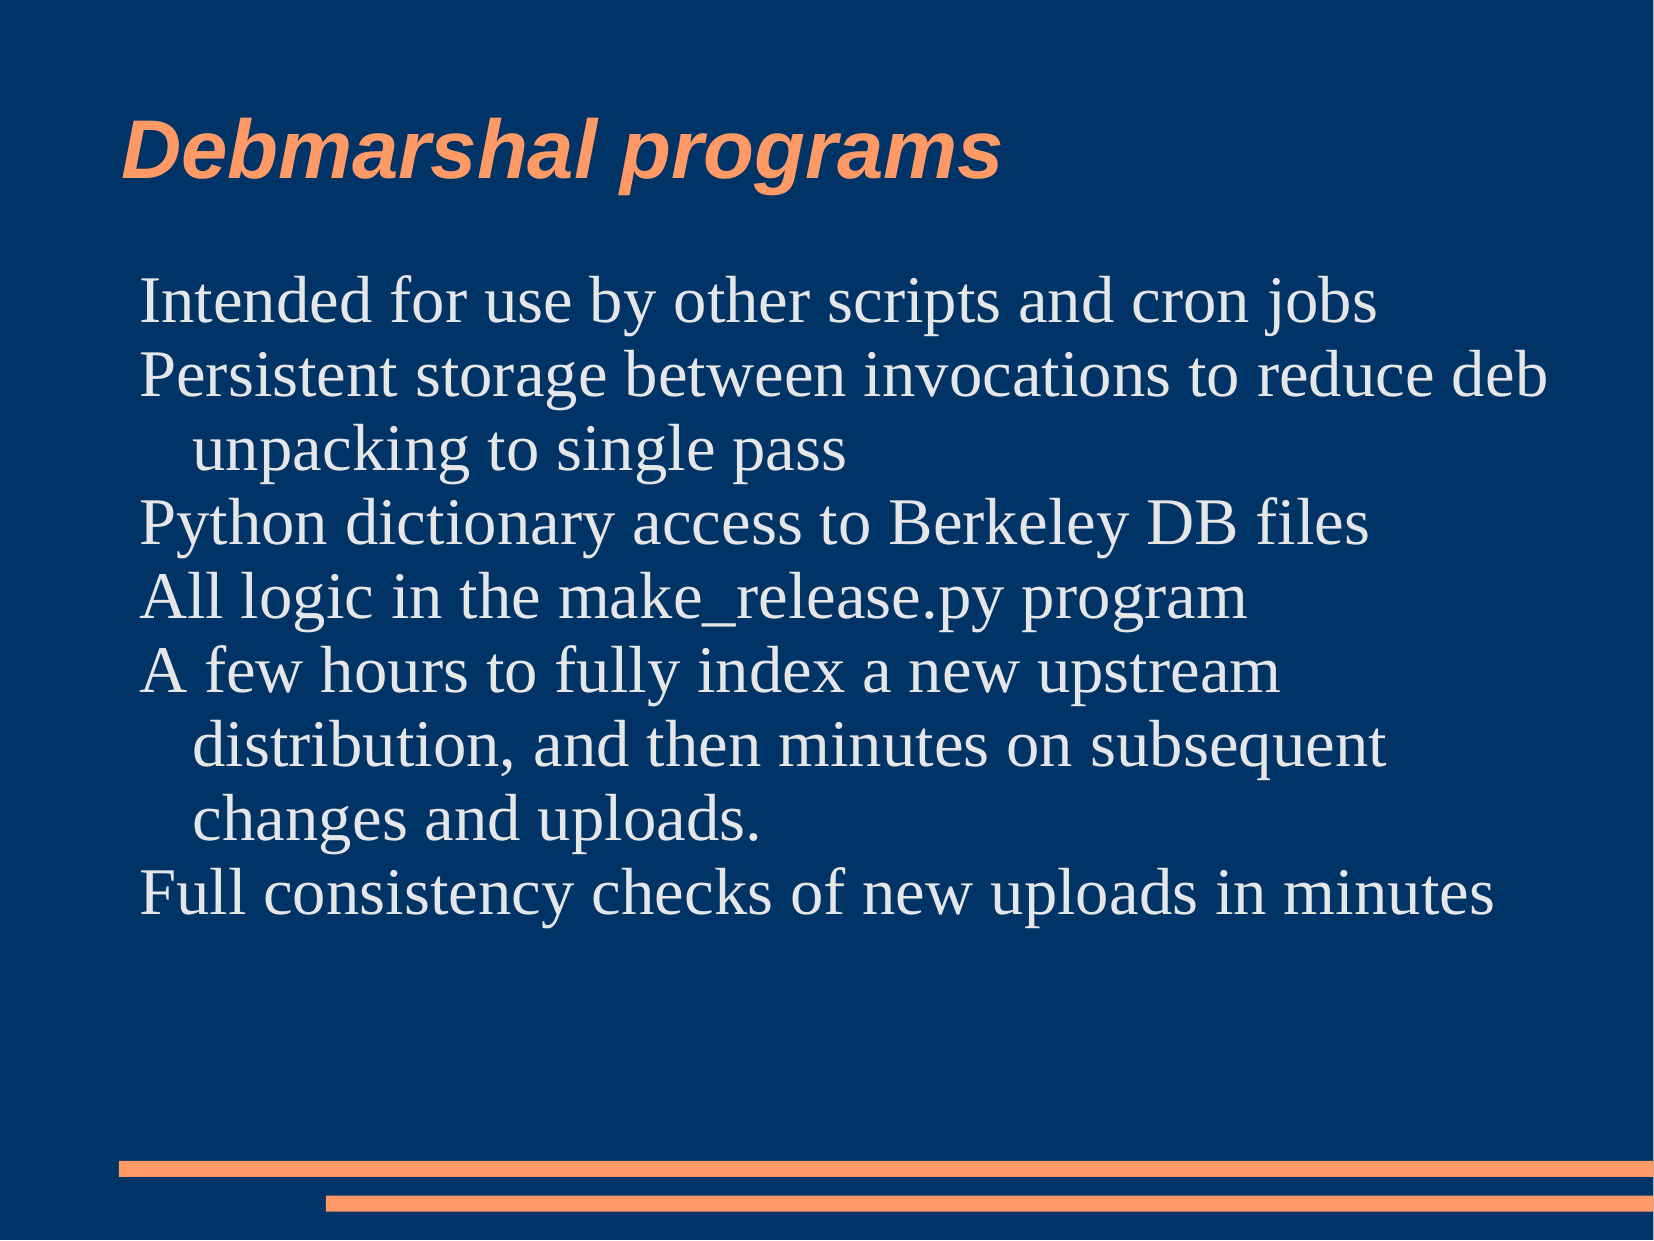

# Debmarshal programs
Intended for use by other scripts and cron jobs
Persistent storage between invocations to reduce deb unpacking to single pass
Python dictionary access to Berkeley DB files
All logic in the make_release.py program
A few hours to fully index a new upstream distribution, and then minutes on subsequent changes and uploads.
Full consistency checks of new uploads in minutes